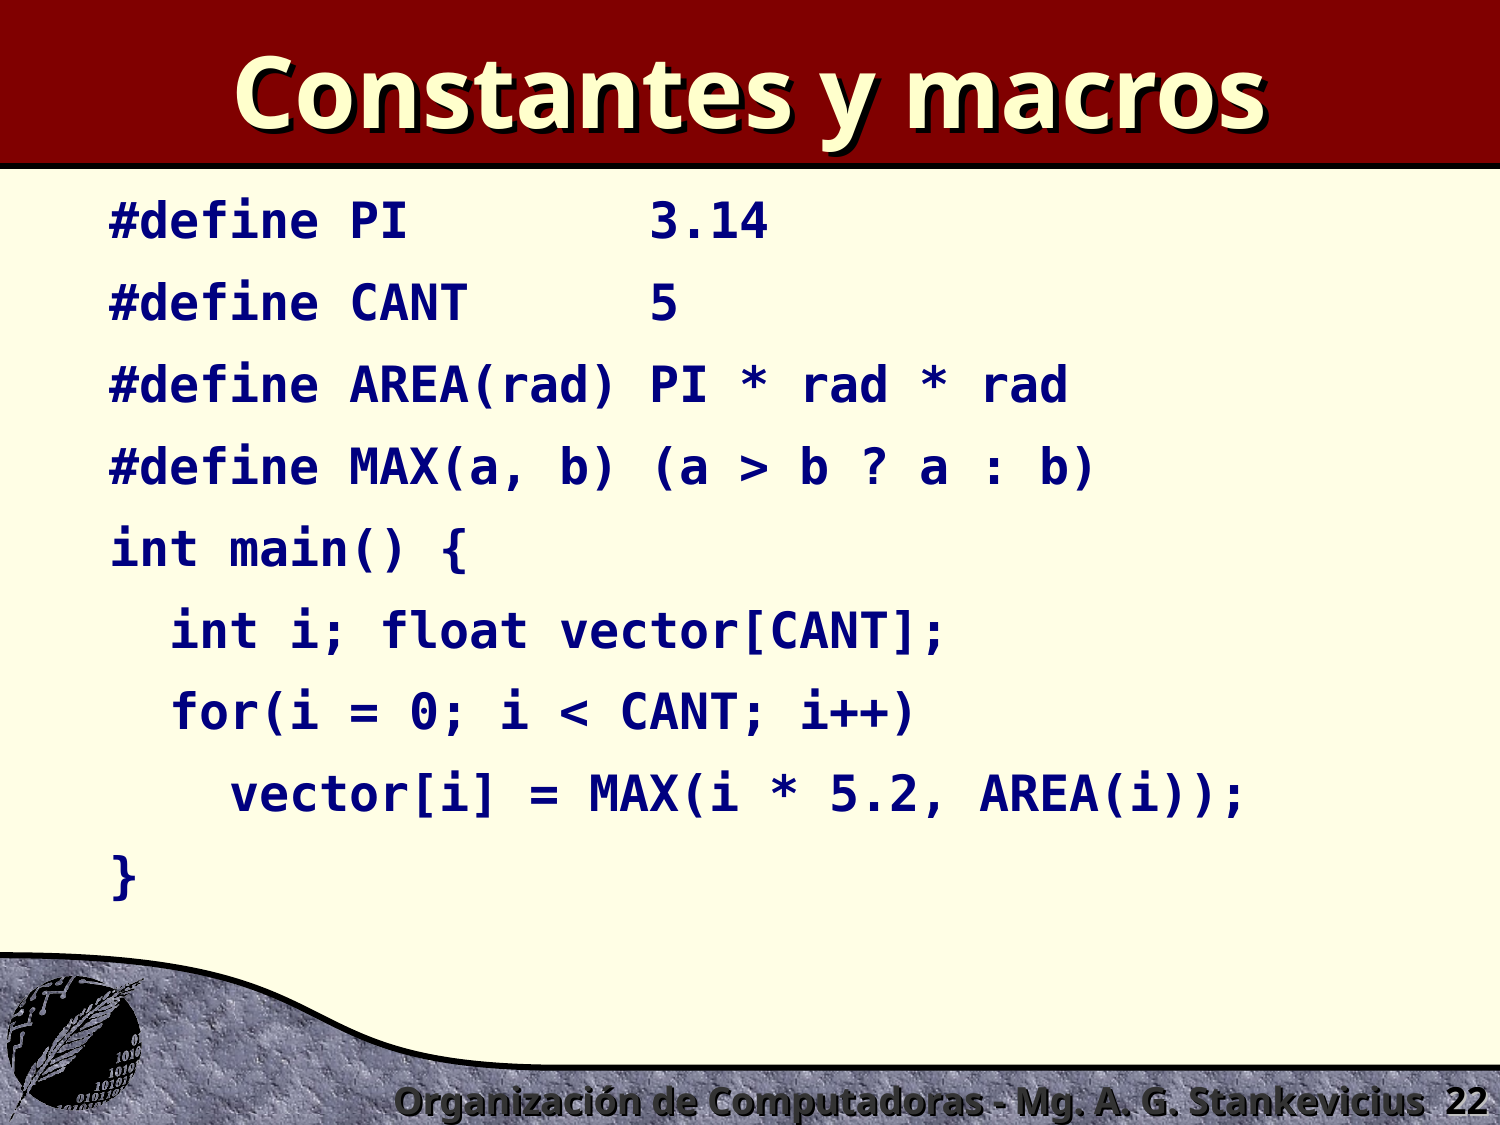

# Constantes y macros
#define PI 3.14
#define CANT 5
#define AREA(rad) PI * rad * rad
#define MAX(a, b) (a > b ? a : b)
int main() {
 int i; float vector[CANT];
 for(i = 0; i < CANT; i++)
 vector[i] = MAX(i * 5.2, AREA(i));
}
22